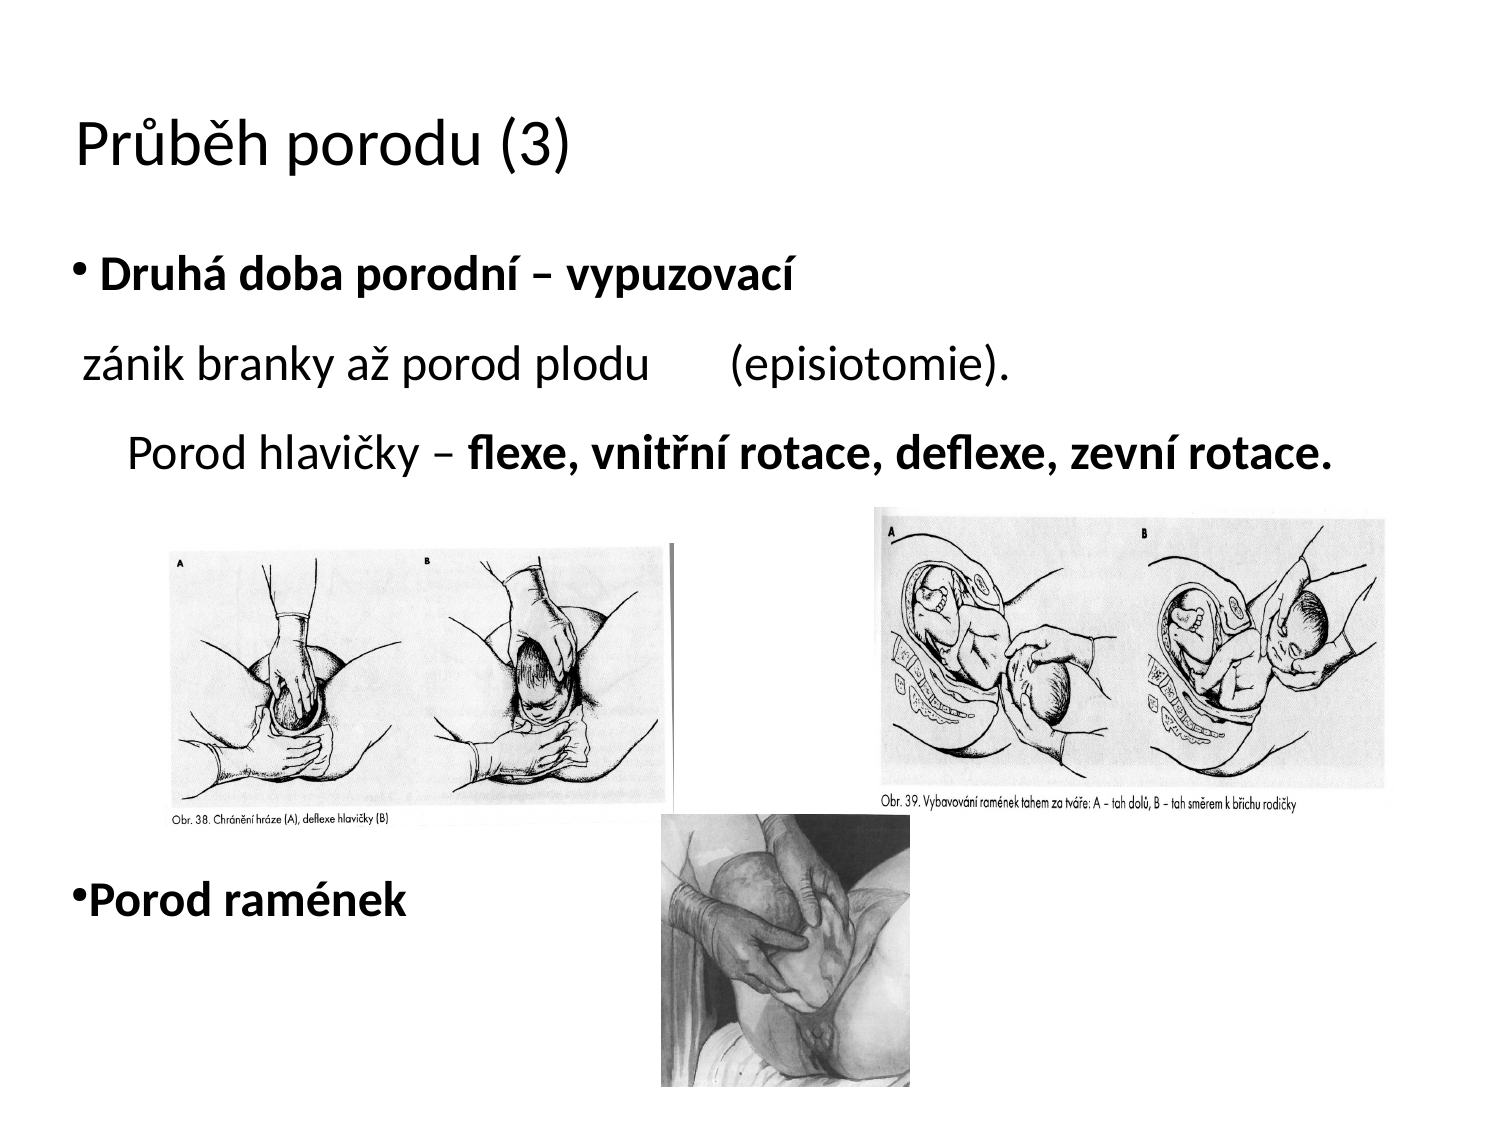

# Průběh porodu (3)
 Druhá doba porodní – vypuzovací
 zánik branky až porod plodu (episiotomie).
Porod hlavičky – flexe, vnitřní rotace, deflexe, zevní rotace.
Porod ramének